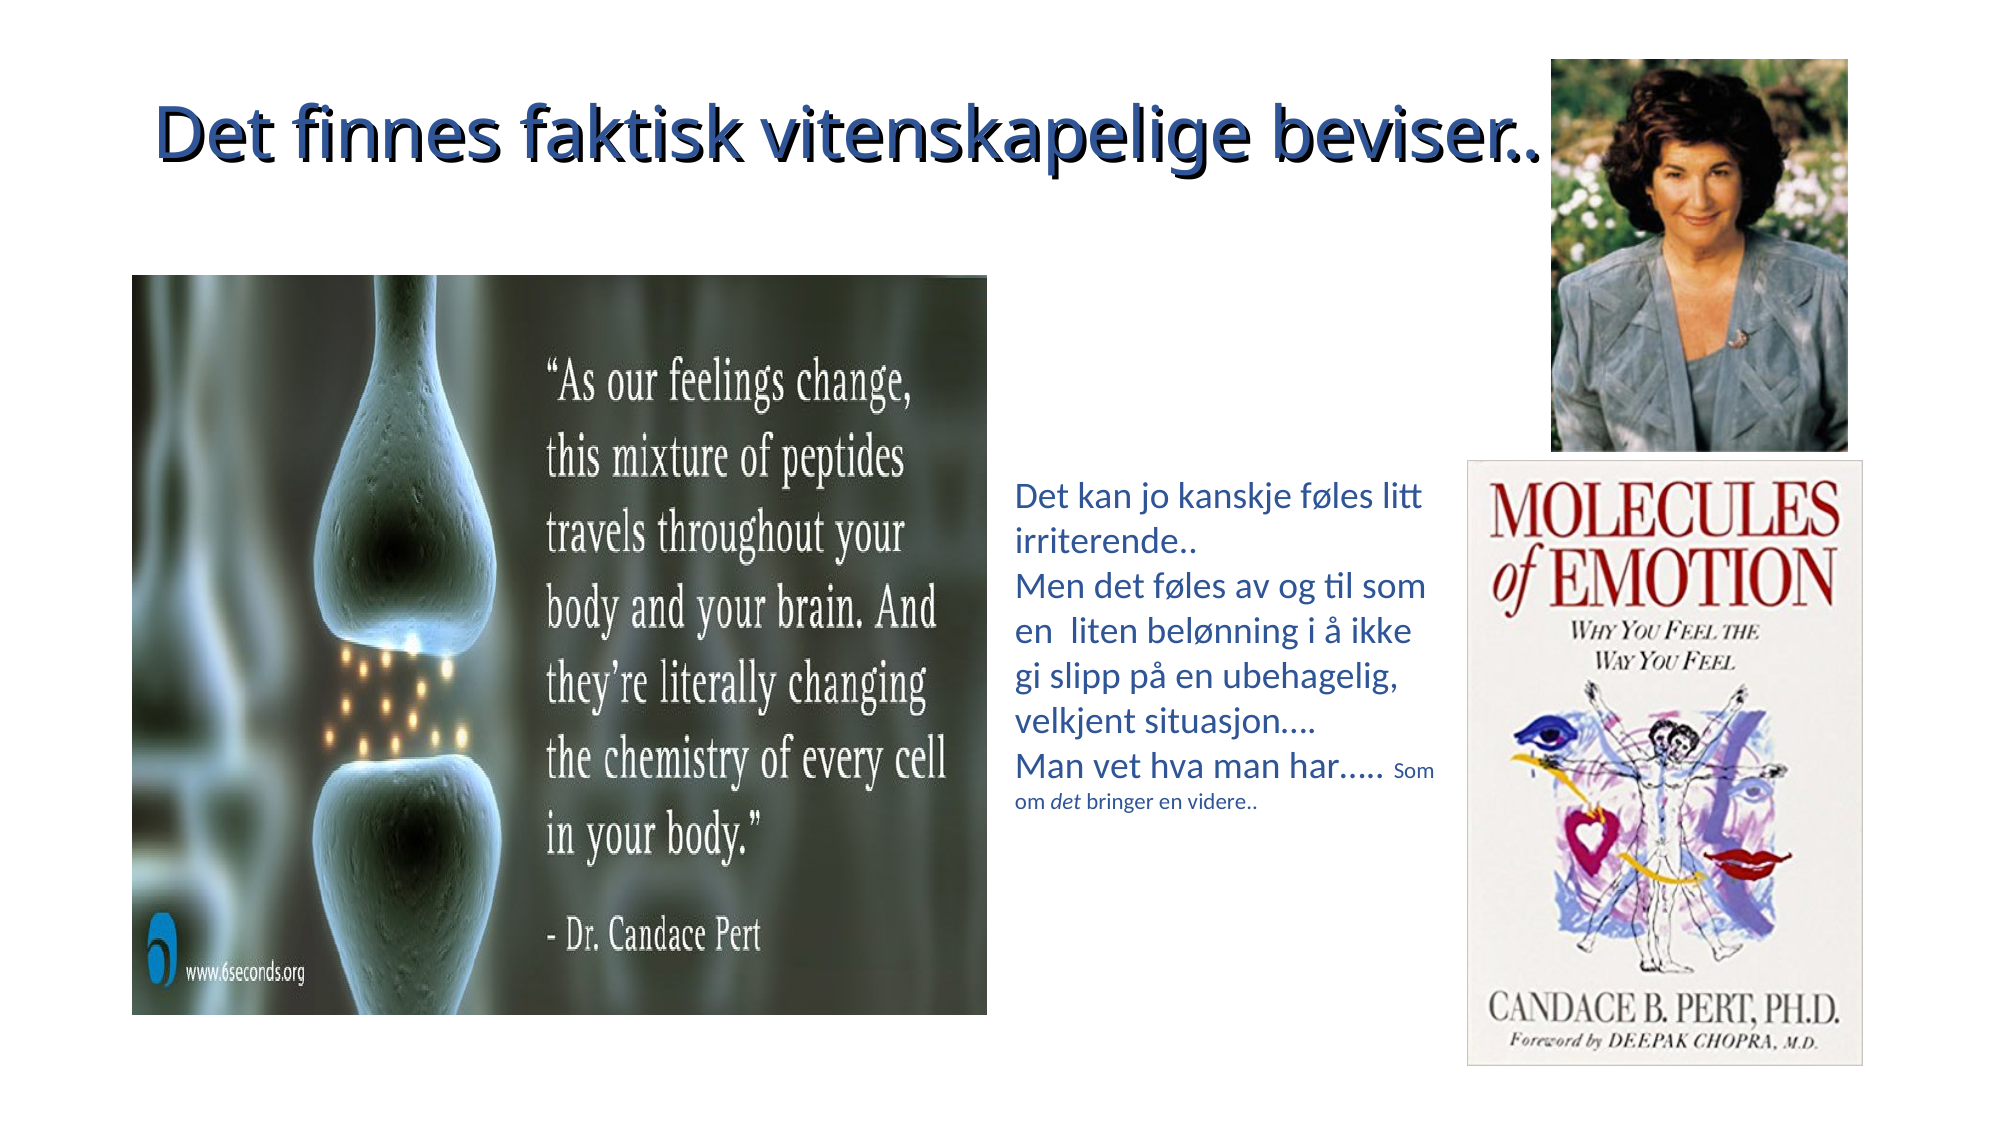

# Det finnes faktisk vitenskapelige beviser..
Det kan jo kanskje føles litt irriterende..
Men det føles av og til som en liten belønning i å ikke gi slipp på en ubehagelig, velkjent situasjon….
Man vet hva man har….. Som om det bringer en videre..